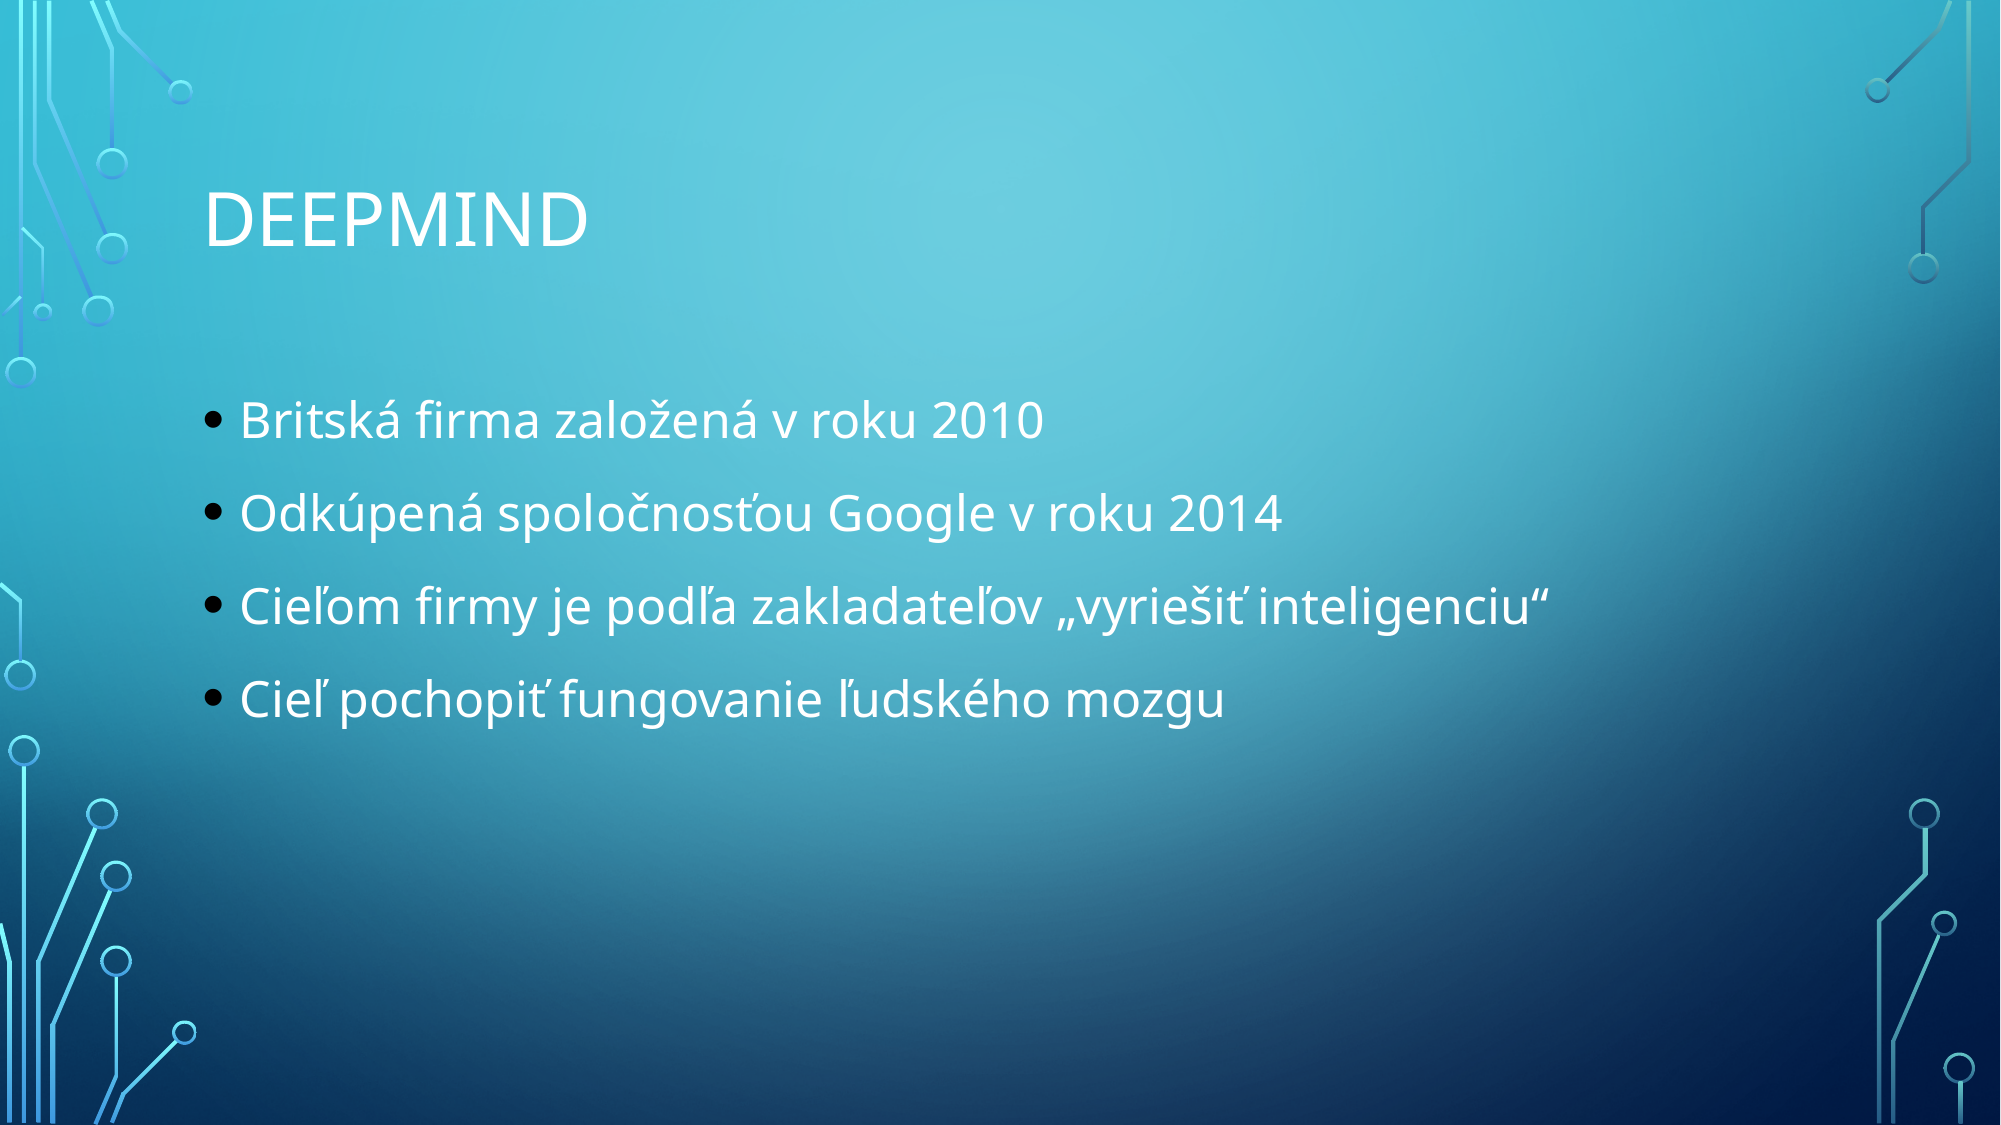

# DeepMind
Britská firma založená v roku 2010
Odkúpená spoločnosťou Google v roku 2014
Cieľom firmy je podľa zakladateľov „vyriešiť inteligenciu“
Cieľ pochopiť fungovanie ľudského mozgu